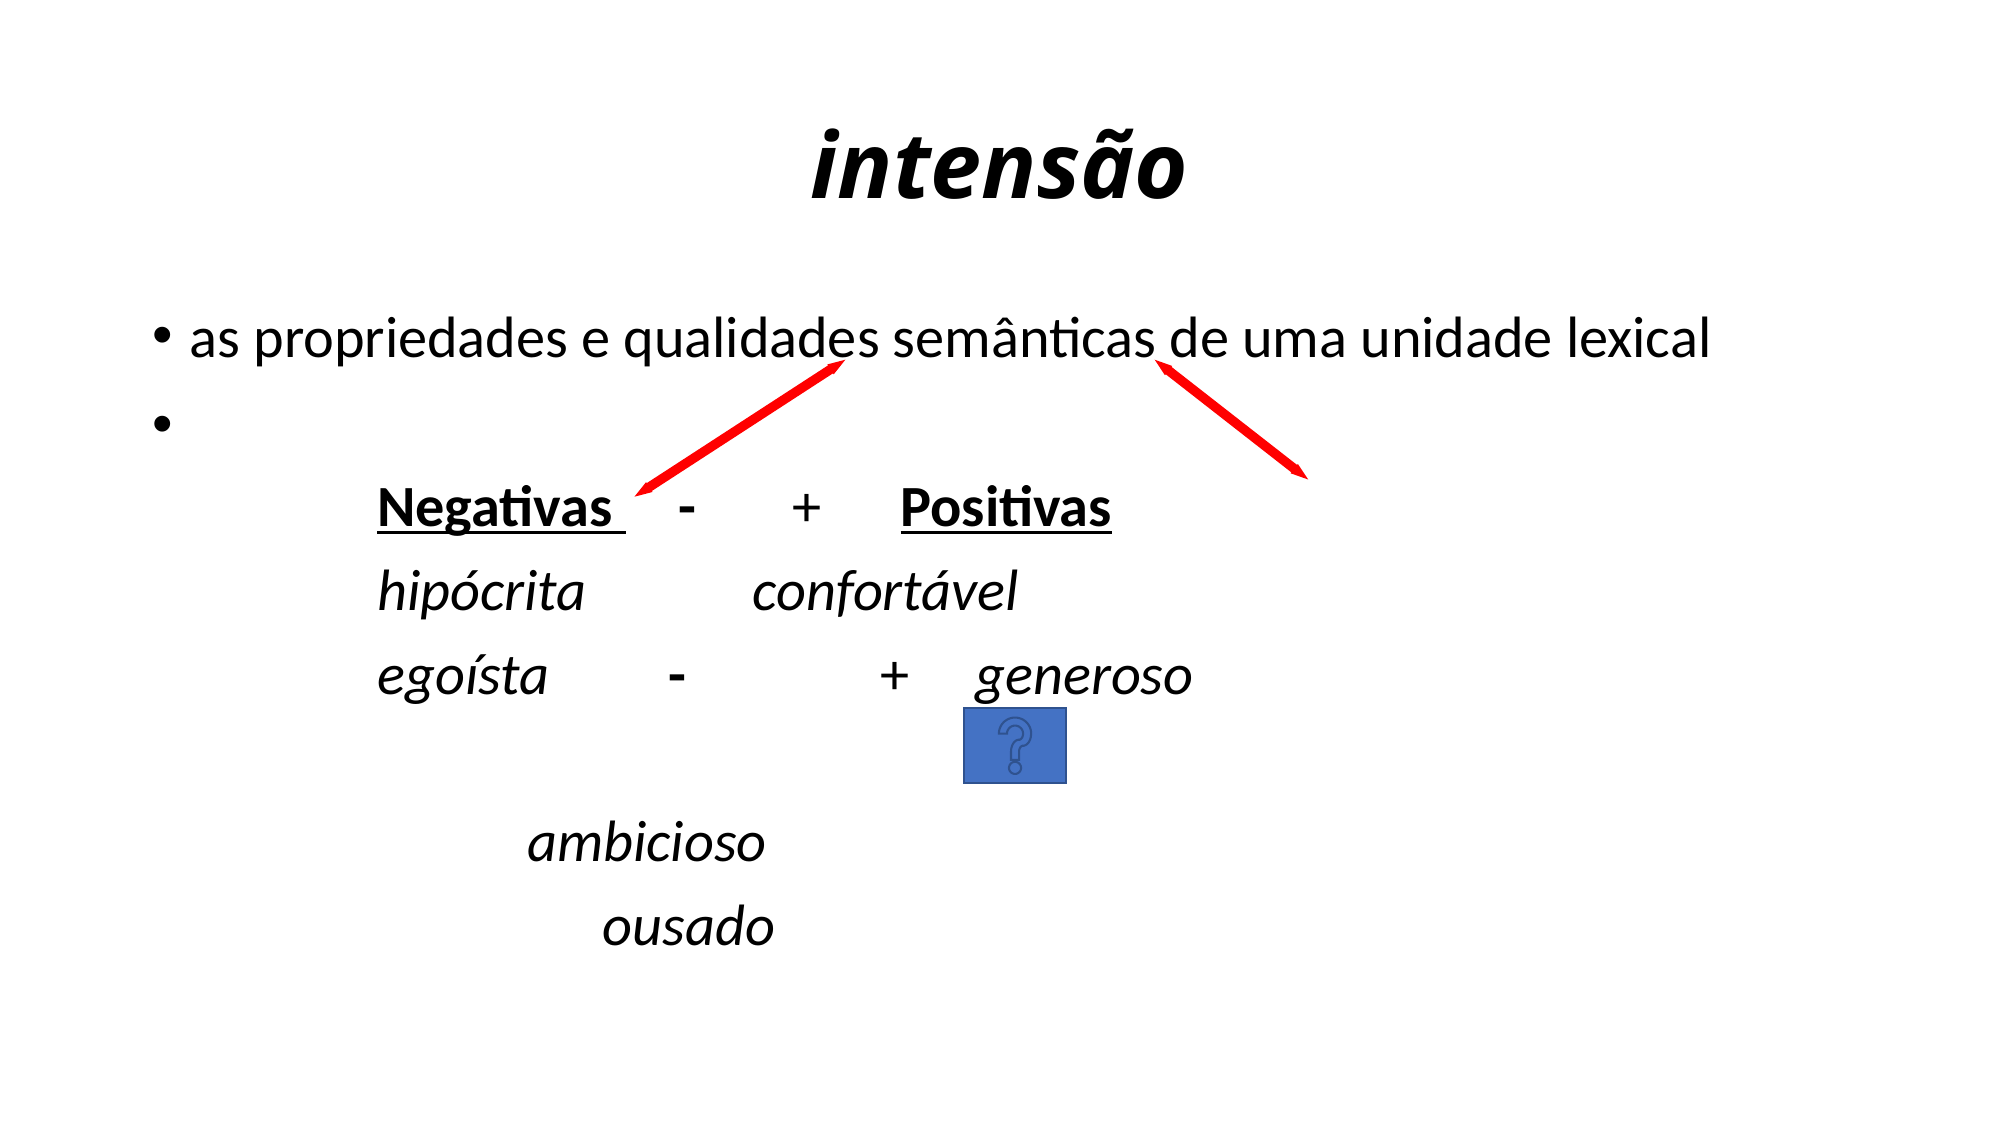

# intensão
as propriedades e qualidades semânticas de uma unidade lexical
			Negativas -	 + Positivas
			hipócrita		 	confortável
			egoísta - 	 + generoso
	 			 	ambicioso
 				ousado